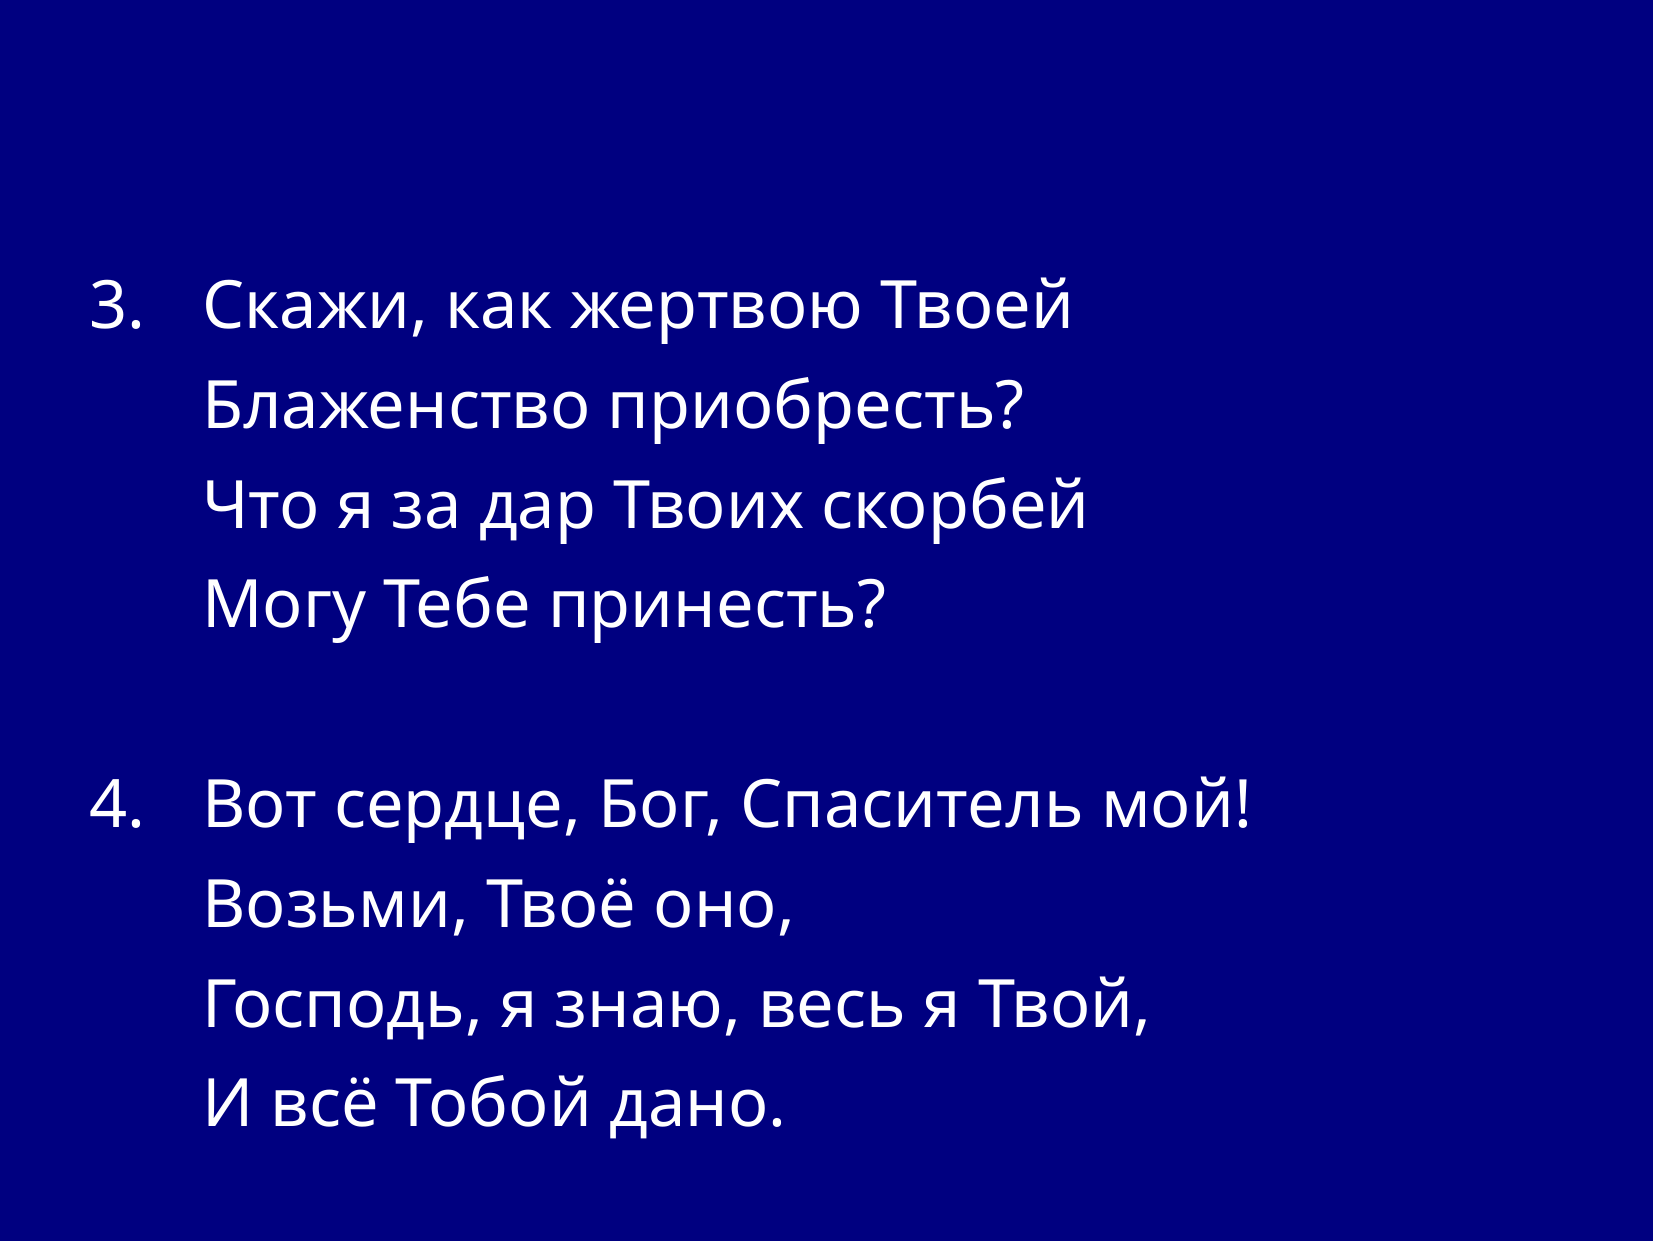

3.	Скажи, как жертвою Твоей
	Блаженство приобресть?
	Что я за дар Твоих скорбей
	Могу Тебе принесть?
4.	Вот сердце, Бог, Спаситель мой!
	Возьми, Твоё оно,
	Господь, я знаю, весь я Твой,
	И всё Тобой дано.